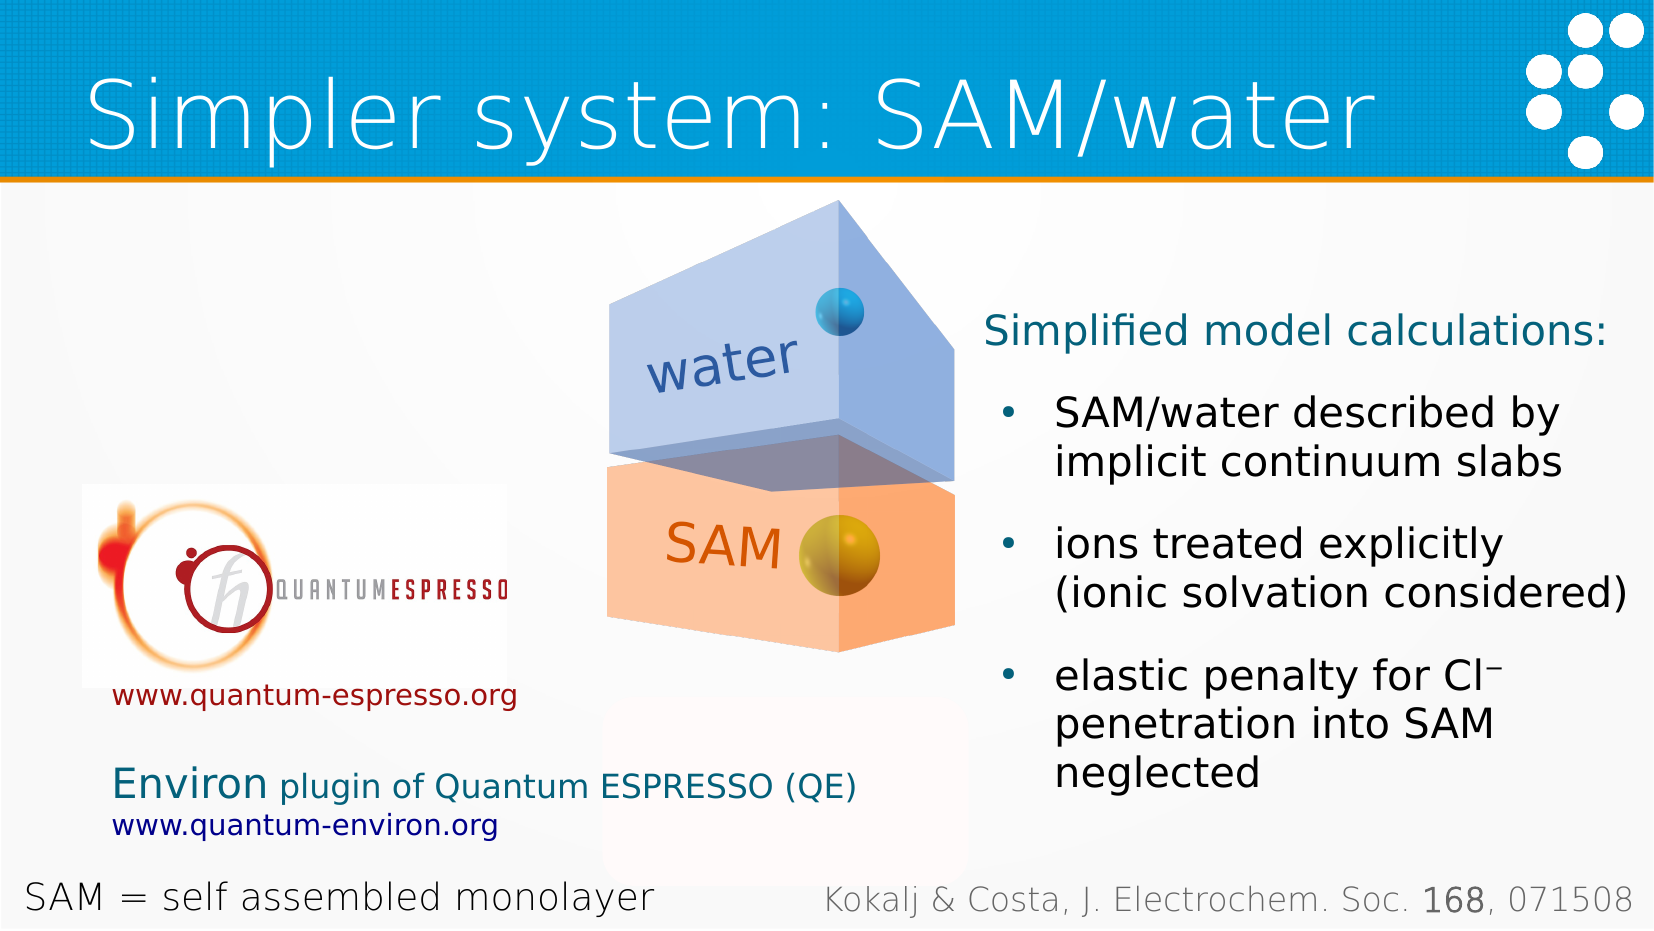

# Simpler system: SAM/water
Simplified model calculations:
SAM/water described by implicit continuum slabs
ions treated explicitly (ionic solvation considered)
elastic penalty for Cl− penetration into SAM neglected
www.quantum-espresso.org
Environ plugin of Quantum ESPRESSO (QE)
www.quantum-environ.org
Kokalj & Costa, J. Electrochem. Soc. 168, 071508
SAM = self assembled monolayer